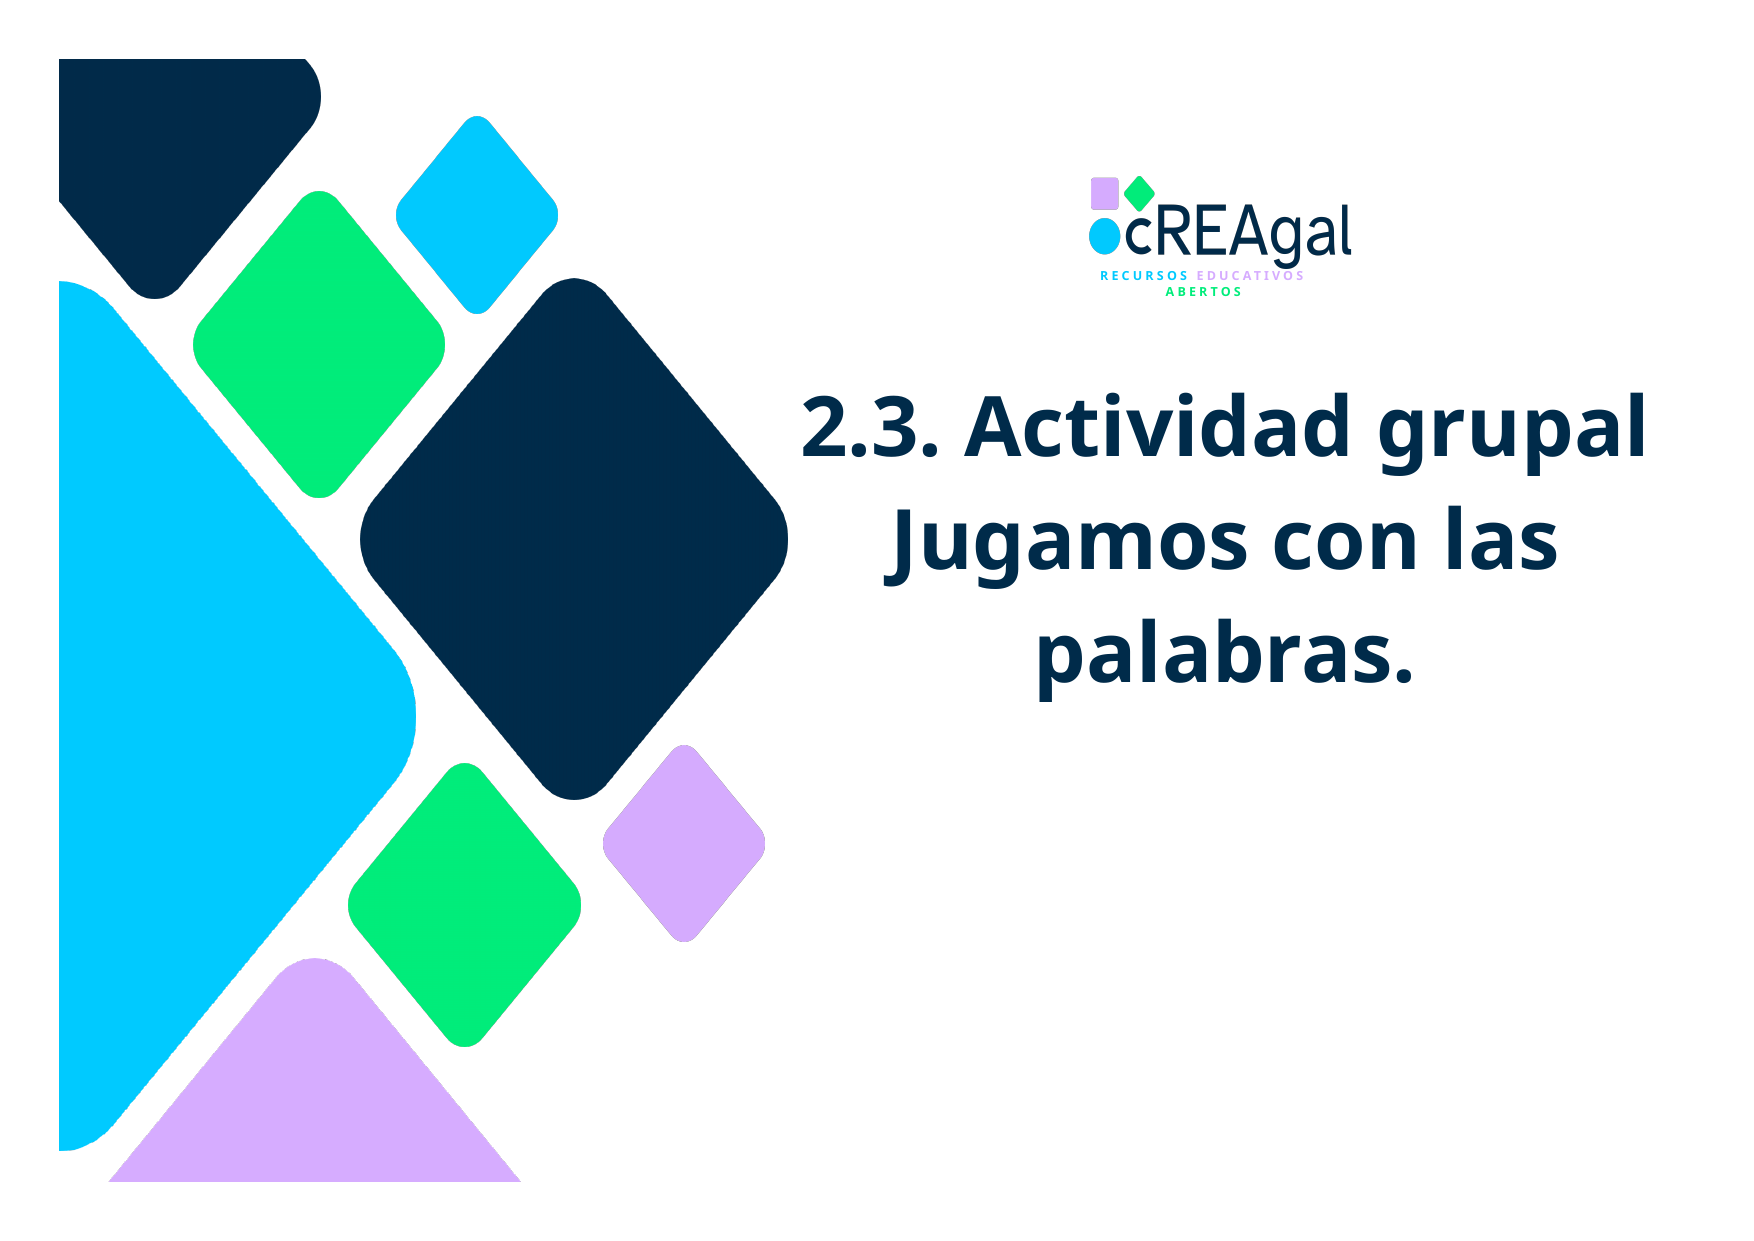

# 2.3. Actividad grupal Jugamos con las palabras.